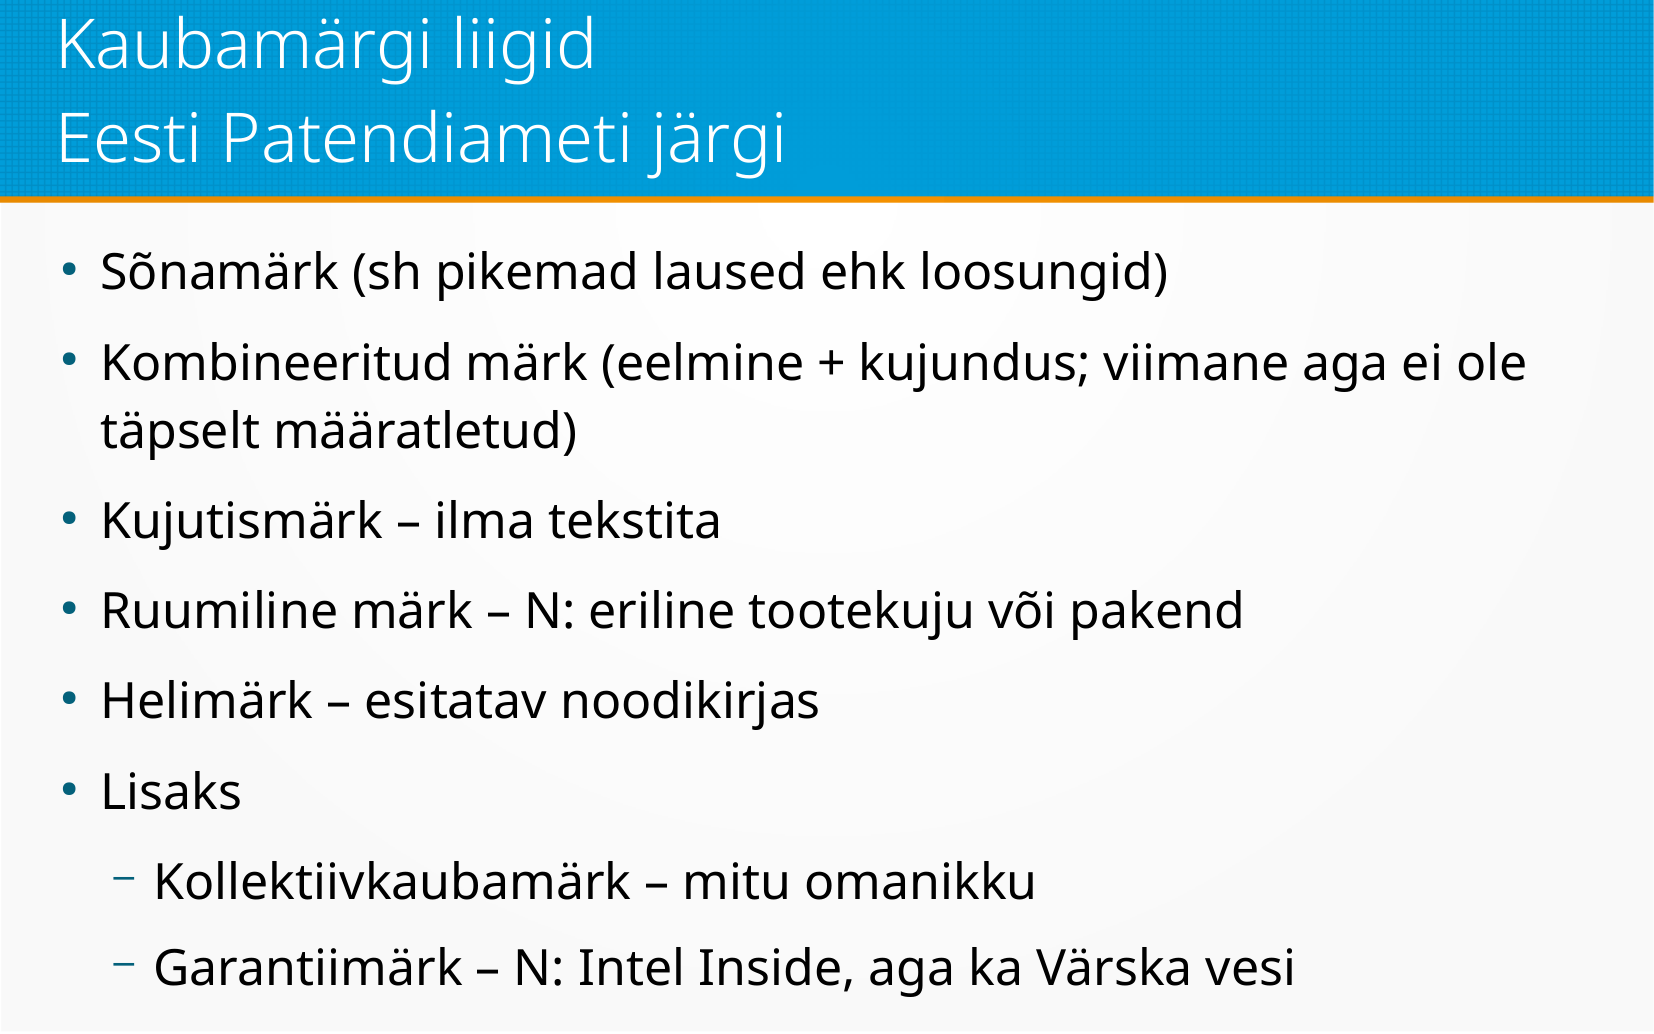

# Kaubamärgi liigid Eesti Patendiameti järgi
Sõnamärk (sh pikemad laused ehk loosungid)
Kombineeritud märk (eelmine + kujundus; viimane aga ei ole täpselt määratletud)
Kujutismärk – ilma tekstita
Ruumiline märk – N: eriline tootekuju või pakend
Helimärk – esitatav noodikirjas
Lisaks
Kollektiivkaubamärk – mitu omanikku
Garantiimärk – N: Intel Inside, aga ka Värska vesi